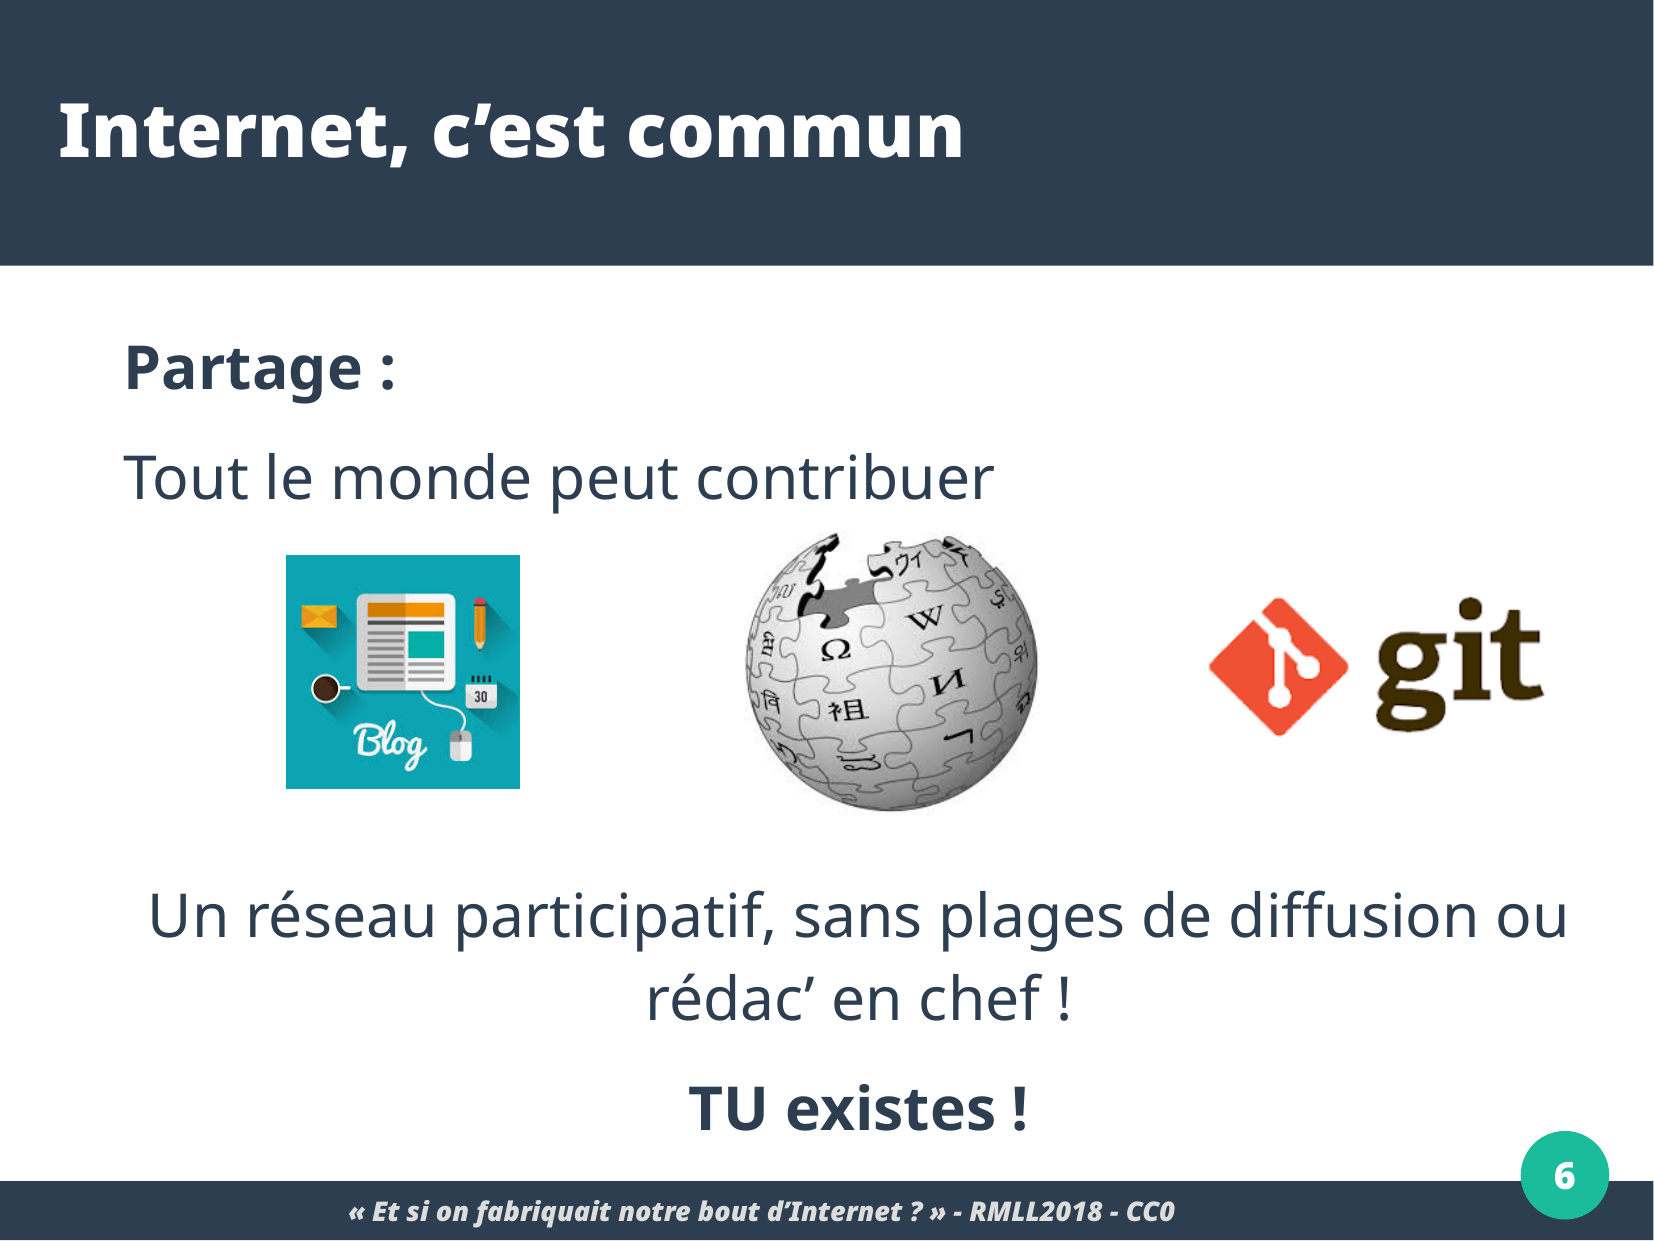

# Internet, c’est commun
Partage :
Tout le monde peut contribuer
Un réseau participatif, sans plages de diffusion ou rédac’ en chef !
TU existes !
6
« Et si on fabriquait notre bout d’Internet ? » - RMLL2018 - CC0